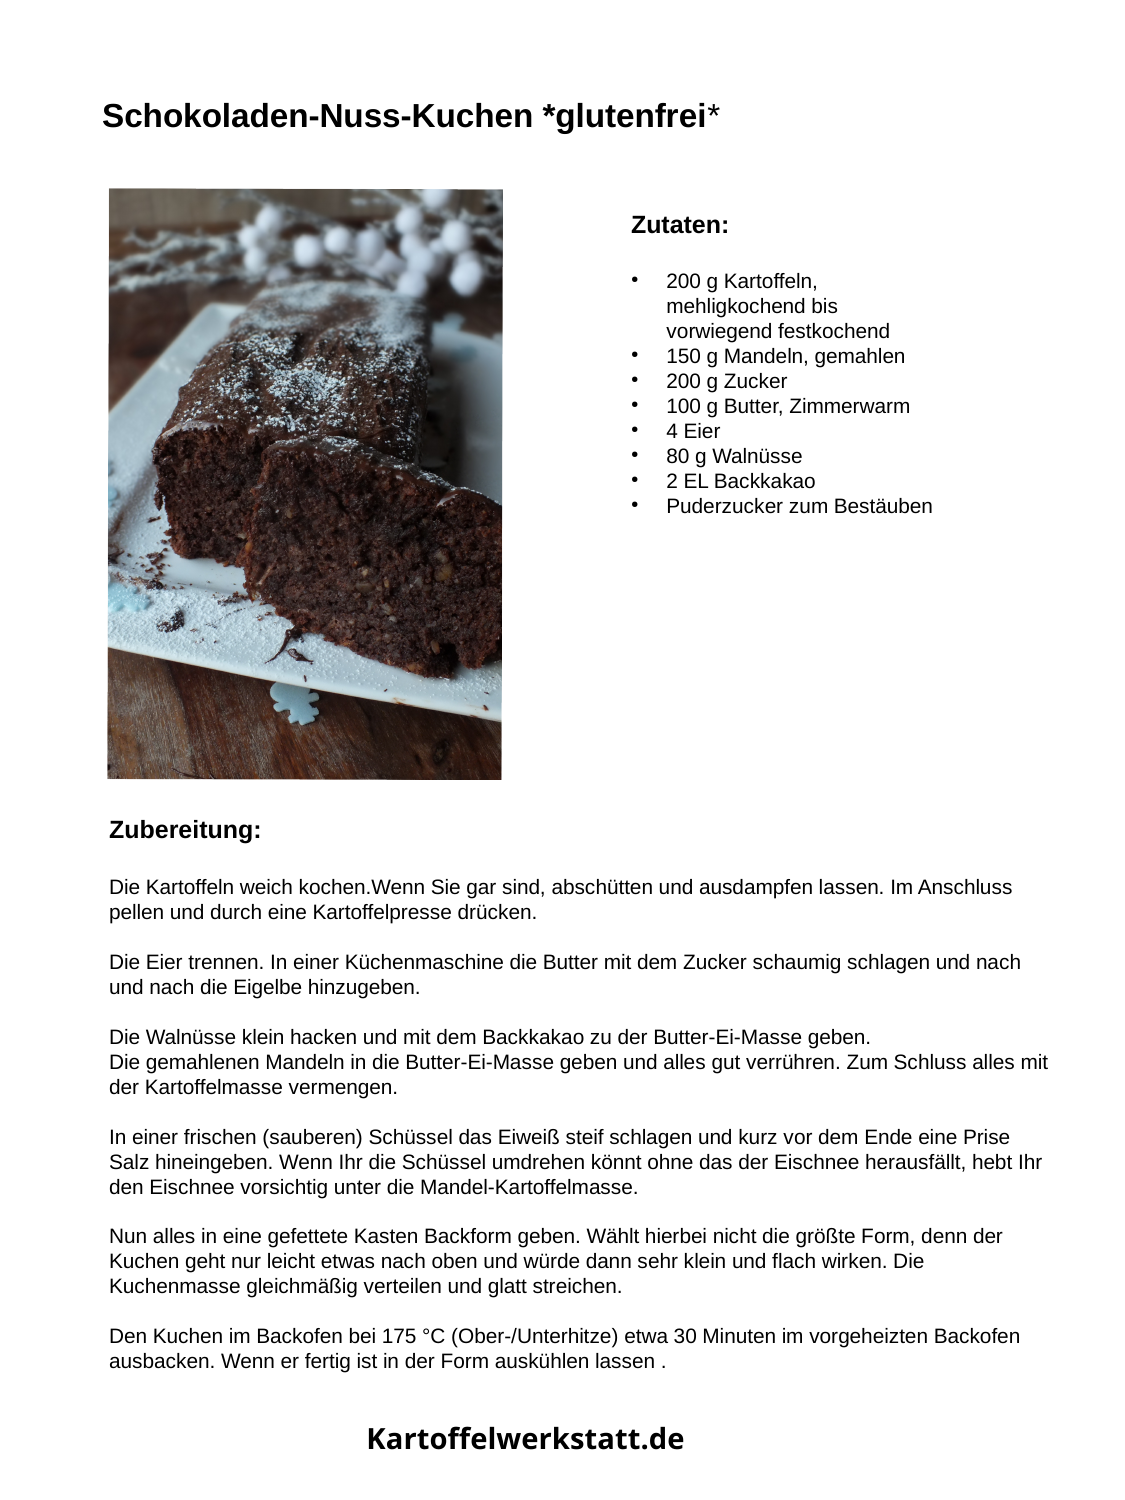

Schokoladen-Nuss-Kuchen *glutenfrei*
Zutaten:
200 g Kartoffeln,
mehligkochend bis
vorwiegend festkochend
150 g Mandeln, gemahlen
200 g Zucker
100 g Butter, Zimmerwarm
4 Eier
80 g Walnüsse
2 EL Backkakao
Puderzucker zum Bestäuben
Zubereitung:
Die Kartoffeln weich kochen.Wenn Sie gar sind, abschütten und ausdampfen lassen. Im Anschluss pellen und durch eine Kartoffelpresse drücken.
Die Eier trennen. In einer Küchenmaschine die Butter mit dem Zucker schaumig schlagen und nach und nach die Eigelbe hinzugeben.
Die Walnüsse klein hacken und mit dem Backkakao zu der Butter-Ei-Masse geben.
Die gemahlenen Mandeln in die Butter-Ei-Masse geben und alles gut verrühren. Zum Schluss alles mit der Kartoffelmasse vermengen.
In einer frischen (sauberen) Schüssel das Eiweiß steif schlagen und kurz vor dem Ende eine Prise Salz hineingeben. Wenn Ihr die Schüssel umdrehen könnt ohne das der Eischnee herausfällt, hebt Ihr den Eischnee vorsichtig unter die Mandel-Kartoffelmasse.
Nun alles in eine gefettete Kasten Backform geben. Wählt hierbei nicht die größte Form, denn der Kuchen geht nur leicht etwas nach oben und würde dann sehr klein und flach wirken. Die Kuchenmasse gleichmäßig verteilen und glatt streichen.
Den Kuchen im Backofen bei 175 °C (Ober-/Unterhitze) etwa 30 Minuten im vorgeheizten Backofen ausbacken. Wenn er fertig ist in der Form auskühlen lassen .
Kartoffelwerkstatt.de